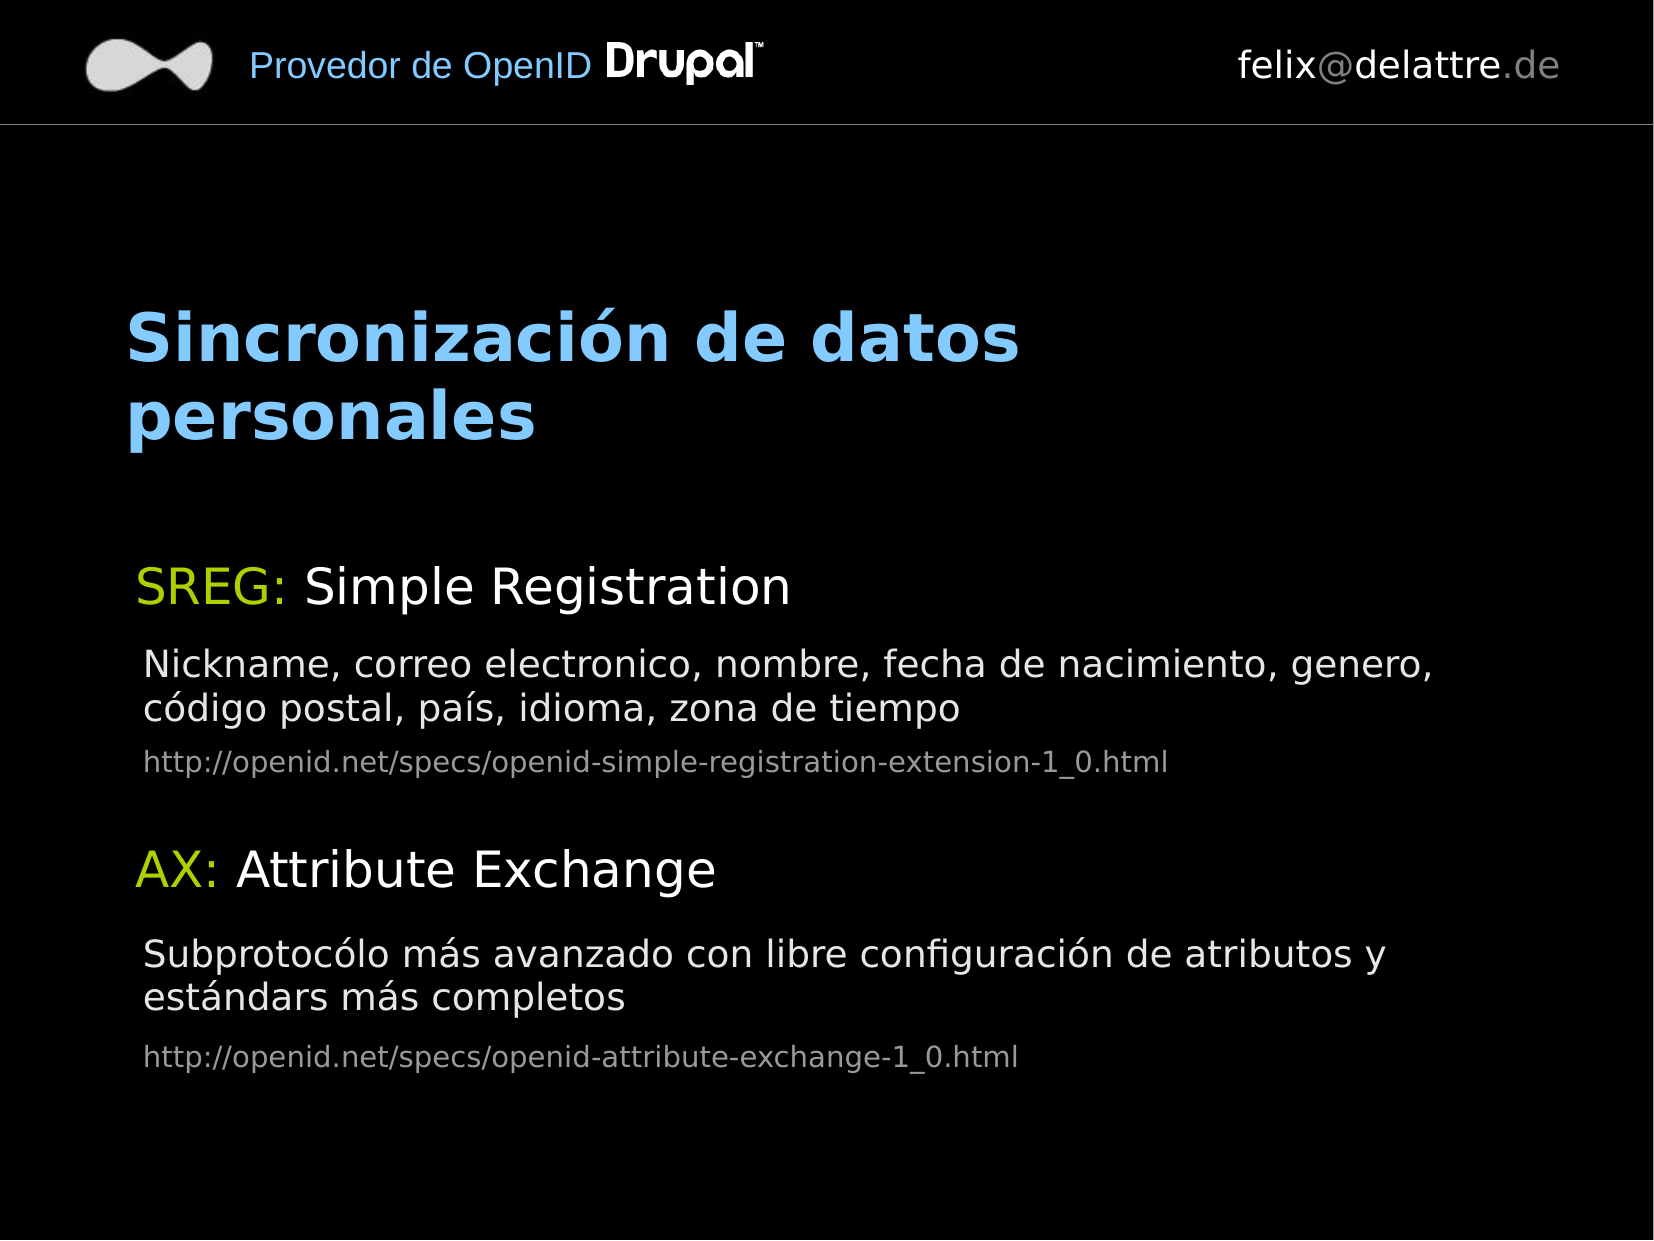

Sincronización de datos personales
SREG: Simple Registration
Nickname, correo electronico, nombre, fecha de nacimiento, genero, código postal, país, idioma, zona de tiempo
http://openid.net/specs/openid-simple-registration-extension-1_0.html
AX: Attribute Exchange
Subprotocólo más avanzado con libre configuración de atributos y estándars más completos
http://openid.net/specs/openid-attribute-exchange-1_0.html